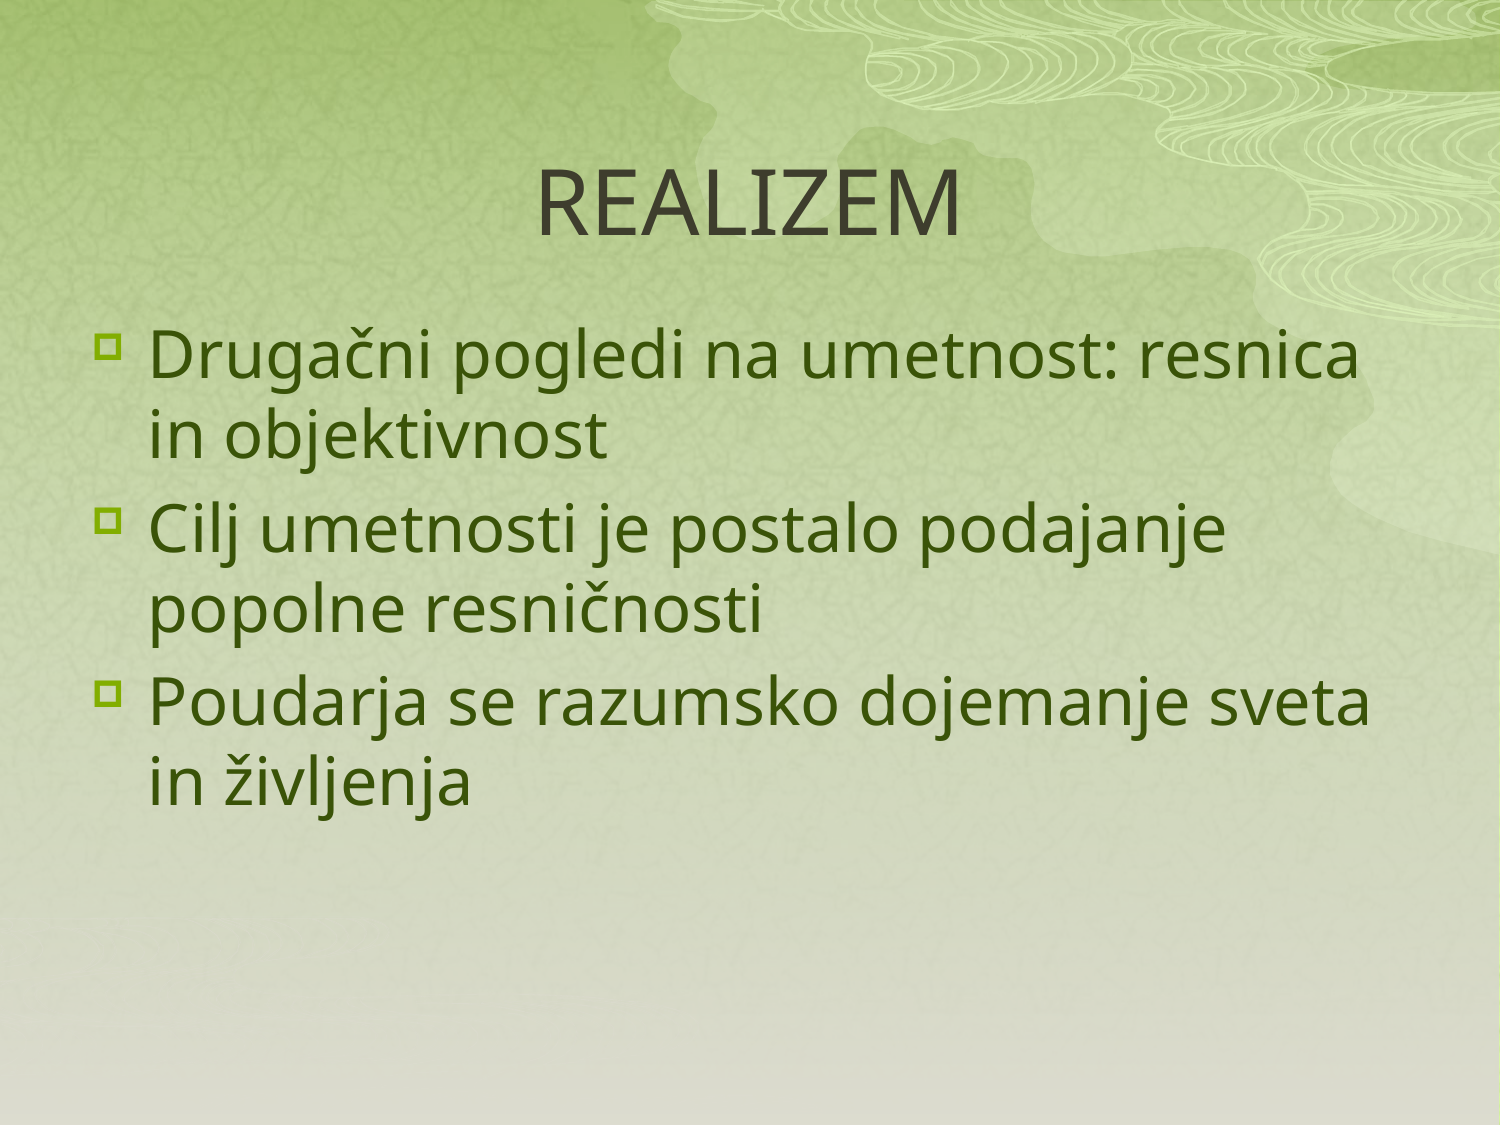

# REALIZEM
Drugačni pogledi na umetnost: resnica in objektivnost
Cilj umetnosti je postalo podajanje popolne resničnosti
Poudarja se razumsko dojemanje sveta in življenja